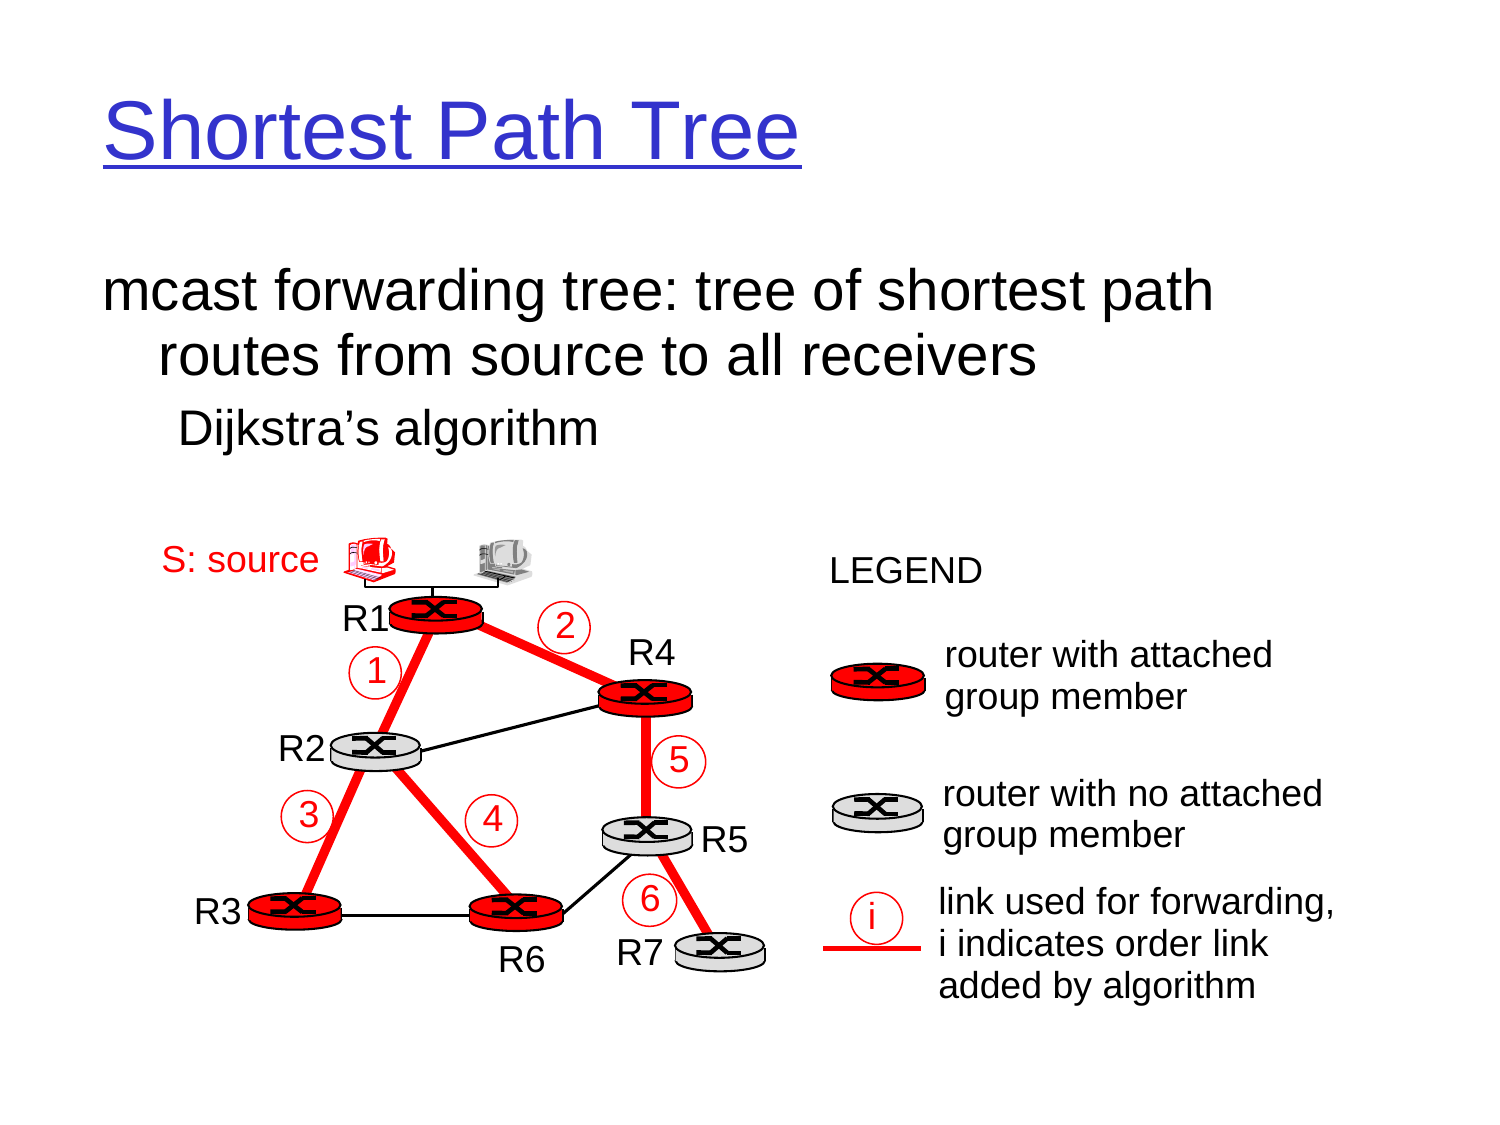

# Shortest Path Tree
mcast forwarding tree: tree of shortest path routes from source to all receivers
Dijkstra’s algorithm
S: source
LEGEND
R1
2
R4
router with attached
group member
1
R2
5
router with no attached
group member
3
4
R5
6
link used for forwarding,
i indicates order link
added by algorithm
R3
i
R7
R6